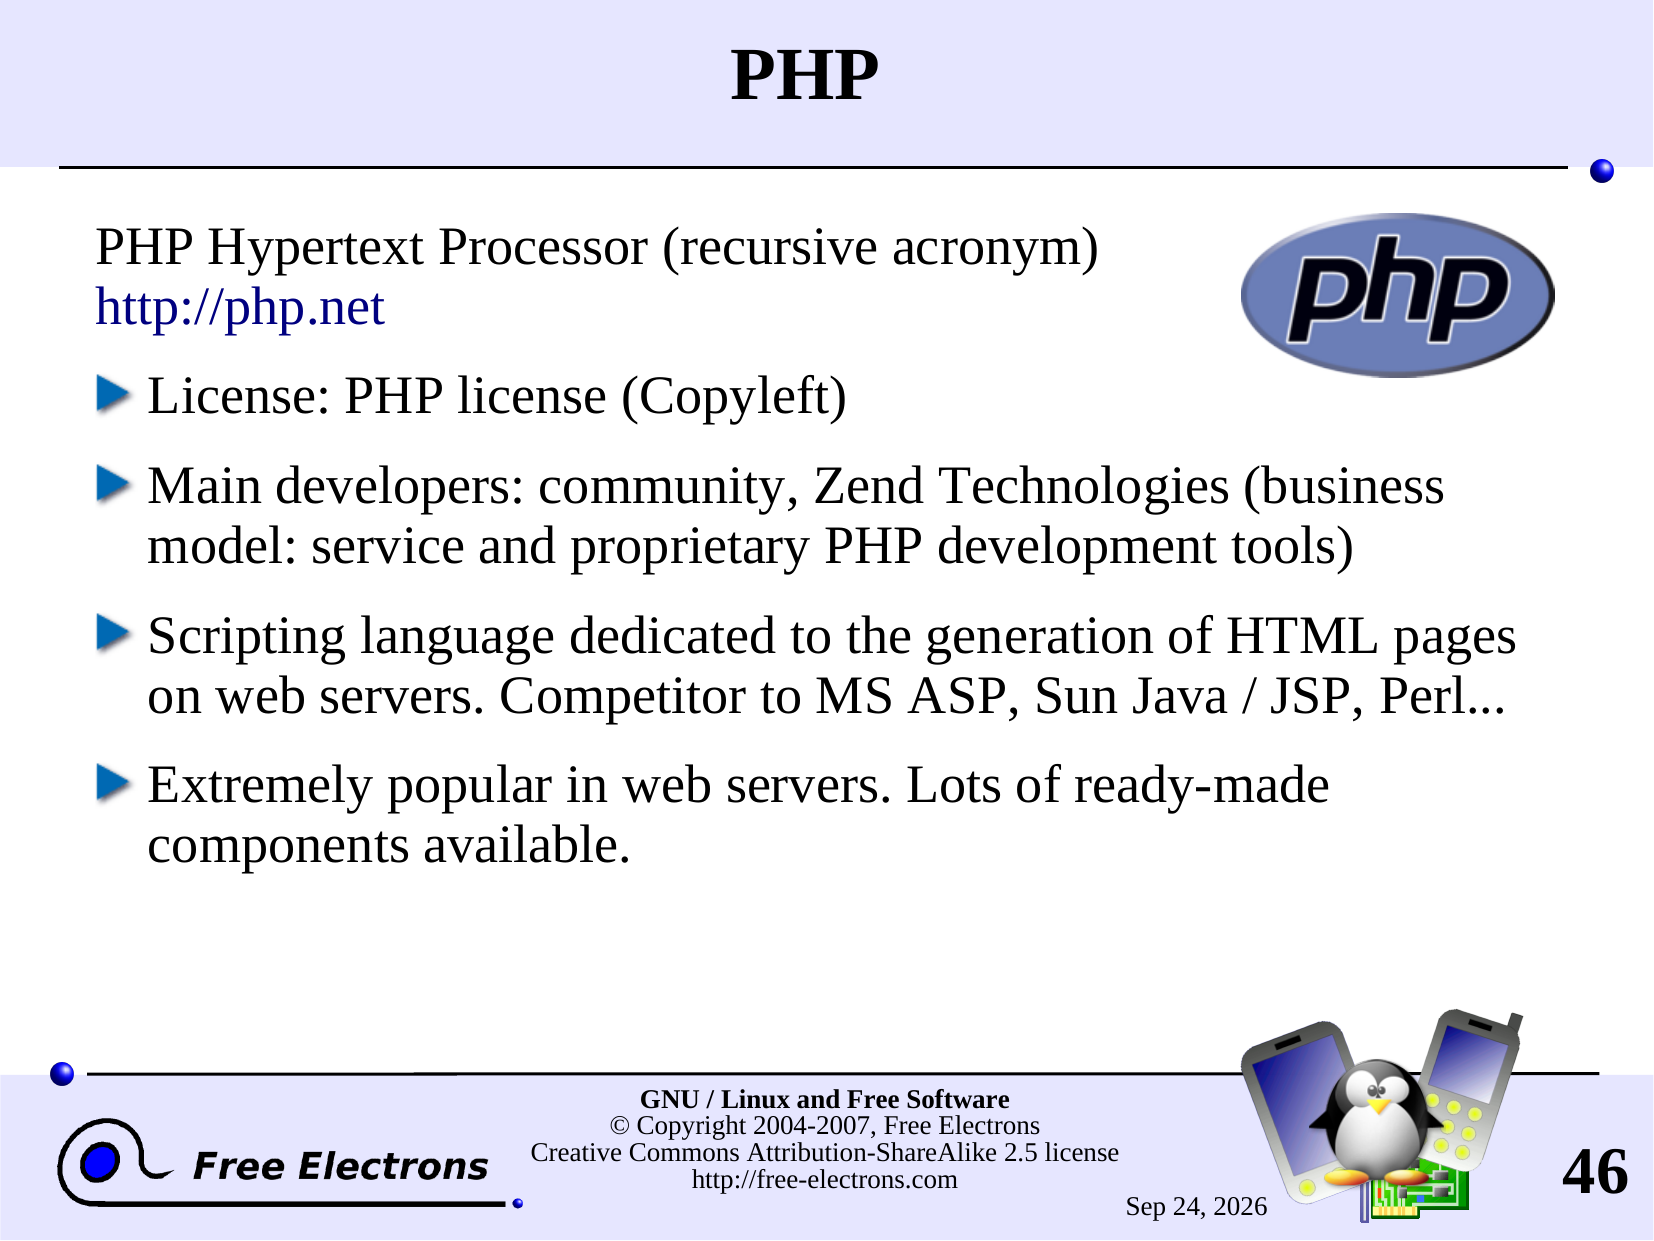

# PHP
PHP Hypertext Processor (recursive acronym)
http://php.net
License: PHP license (Copyleft)
Main developers: community, Zend Technologies (business model: service and proprietary PHP development tools)
Scripting language dedicated to the generation of HTML pages on web servers. Competitor to MS ASP, Sun Java / JSP, Perl...
Extremely popular in web servers. Lots of ready-made components available.